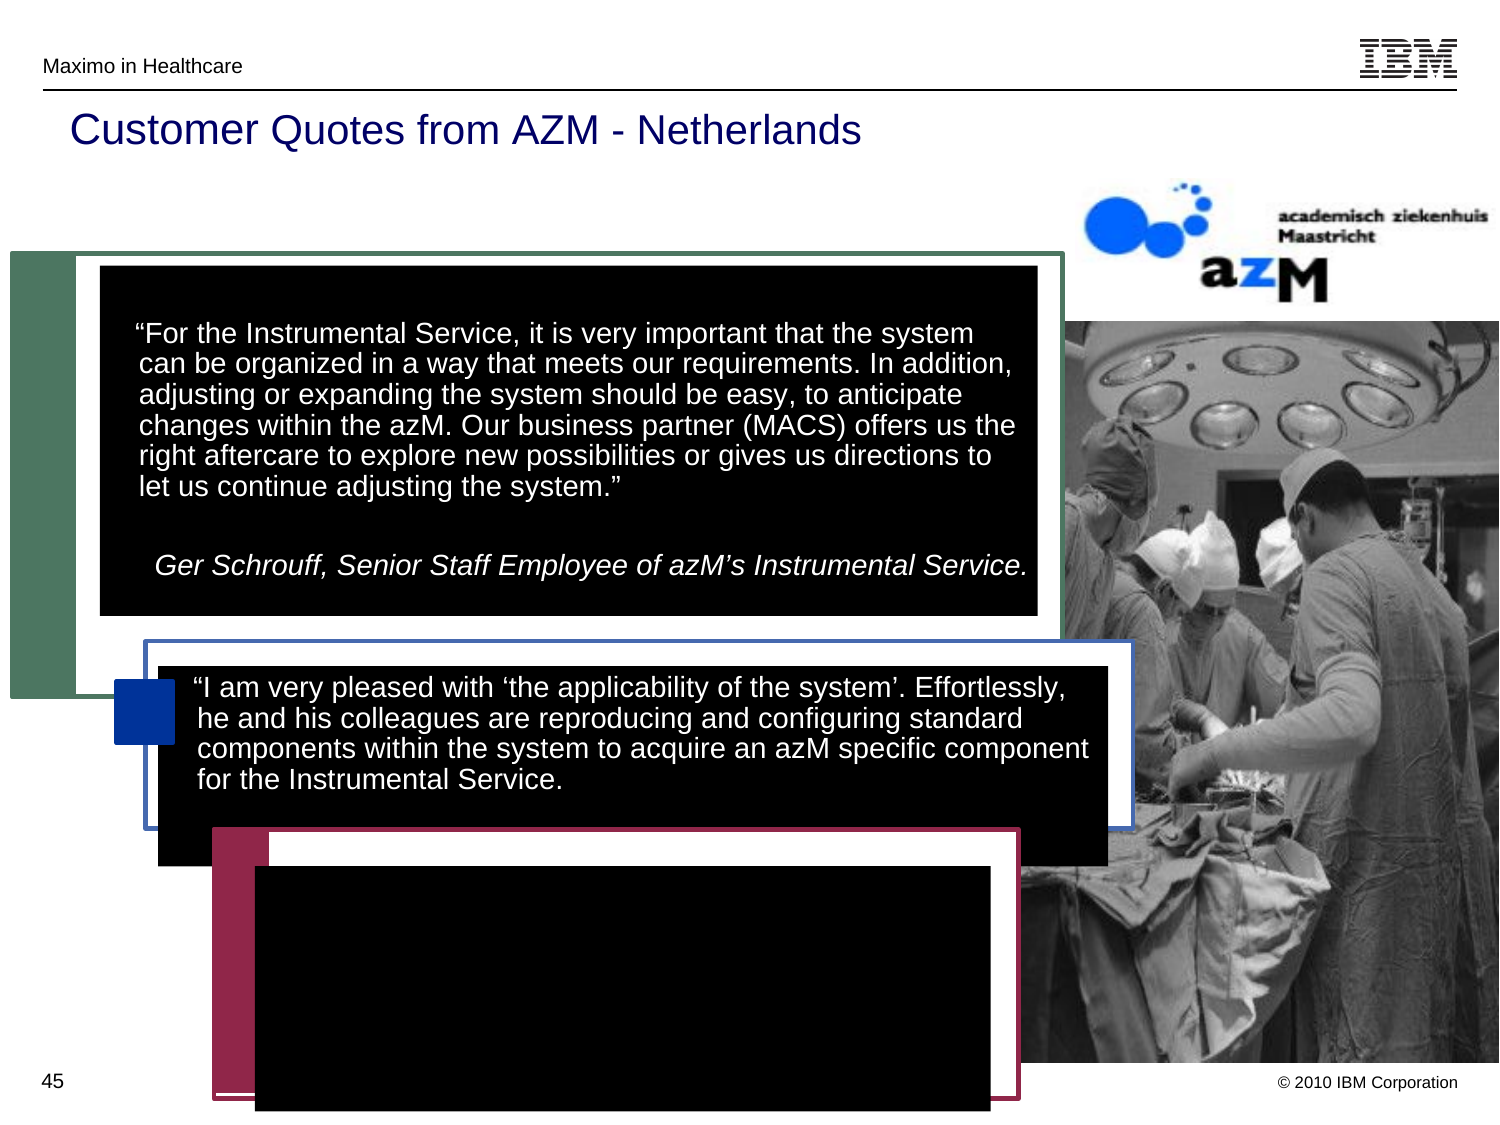

# Customer Quotes from AZM - Netherlands
“For the Instrumental Service, it is very important that the system can be organized in a way that meets our requirements. In addition, adjusting or expanding the system should be easy, to anticipate changes within the azM. Our business partner (MACS) offers us the right aftercare to explore new possibilities or gives us directions to let us continue adjusting the system.”
Ger Schrouff, Senior Staff Employee of azM’s Instrumental Service.
“I am very pleased with ‘the applicability of the system’. Effortlessly, he and his colleagues are reproducing and configuring standard components within the system to acquire an azM specific component for the Instrumental Service.
“For our instruments, we wanted to have fixed records which could only be adjusted by the system administrator. IBM Maximo offers us this possibility. We have further configured the application and added fields which are read-only for users, and can not be adjusted.”
Ger Schrouff